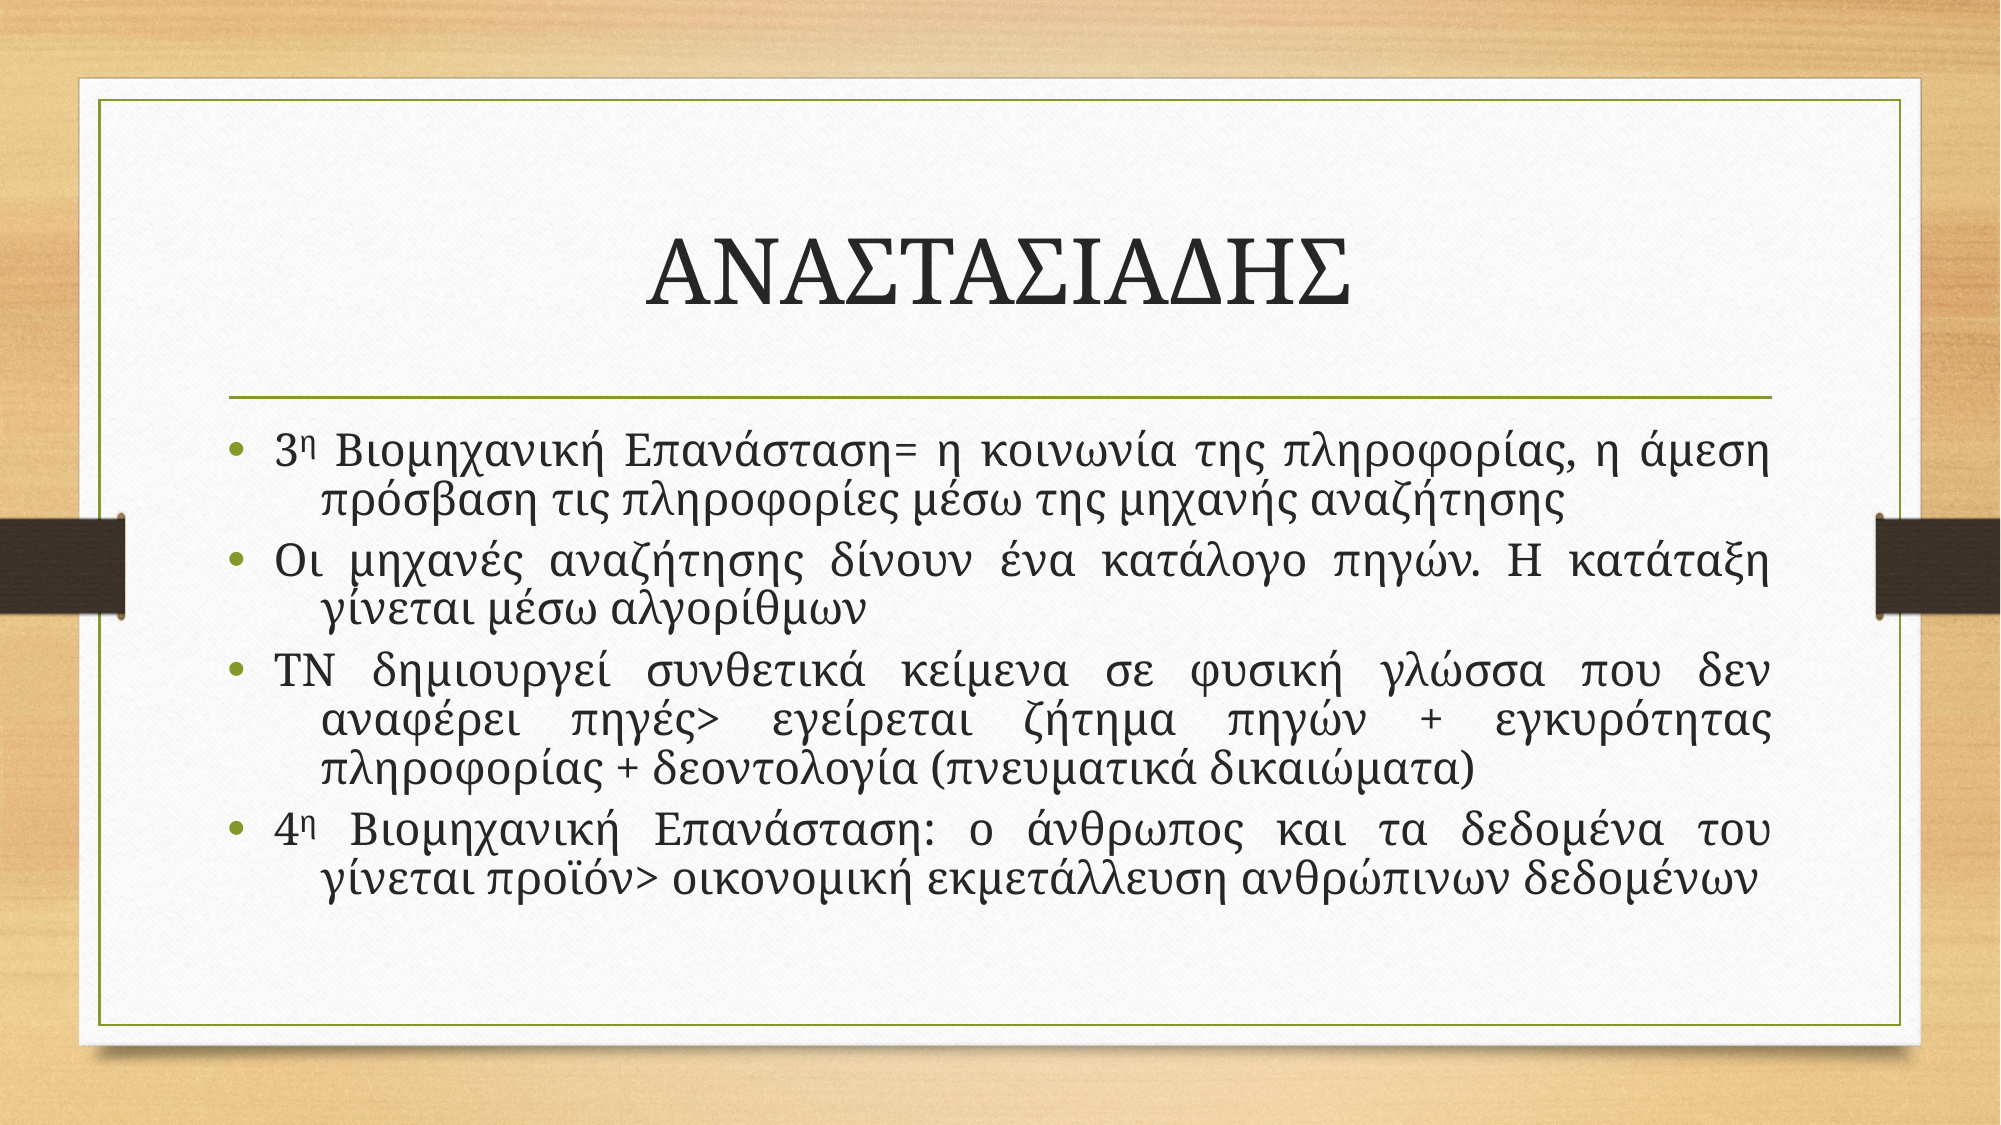

# ΑΝΑΣΤΑΣΙΑΔΗΣ
3η Βιομηχανική Επανάσταση= η κοινωνία της πληροφορίας, η άμεση πρόσβαση τις πληροφορίες μέσω της μηχανής αναζήτησης
Οι μηχανές αναζήτησης δίνουν ένα κατάλογο πηγών. Η κατάταξη γίνεται μέσω αλγορίθμων
ΤΝ δημιουργεί συνθετικά κείμενα σε φυσική γλώσσα που δεν αναφέρει πηγές> εγείρεται ζήτημα πηγών + εγκυρότητας πληροφορίας + δεοντολογία (πνευματικά δικαιώματα)
4η Βιομηχανική Επανάσταση: ο άνθρωπος και τα δεδομένα του γίνεται προϊόν> οικονομική εκμετάλλευση ανθρώπινων δεδομένων